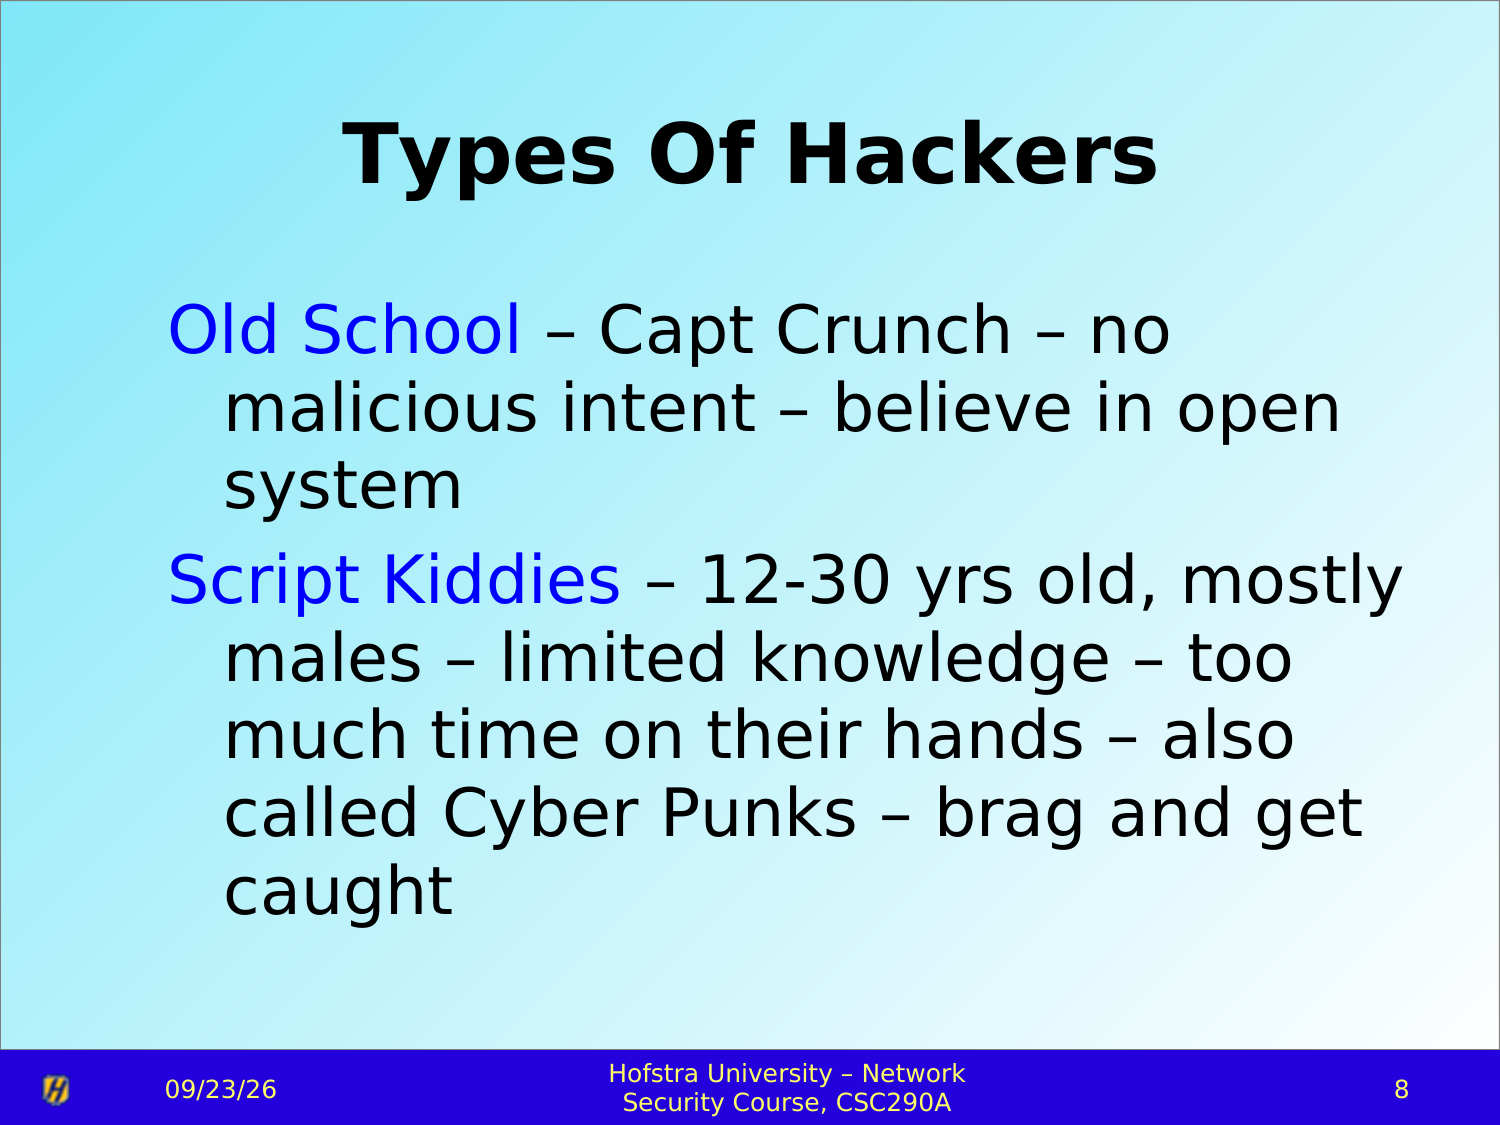

# Types Of Hackers
Old School – Capt Crunch – no malicious intent – believe in open system
Script Kiddies – 12-30 yrs old, mostly males – limited knowledge – too much time on their hands – also called Cyber Punks – brag and get caught
8